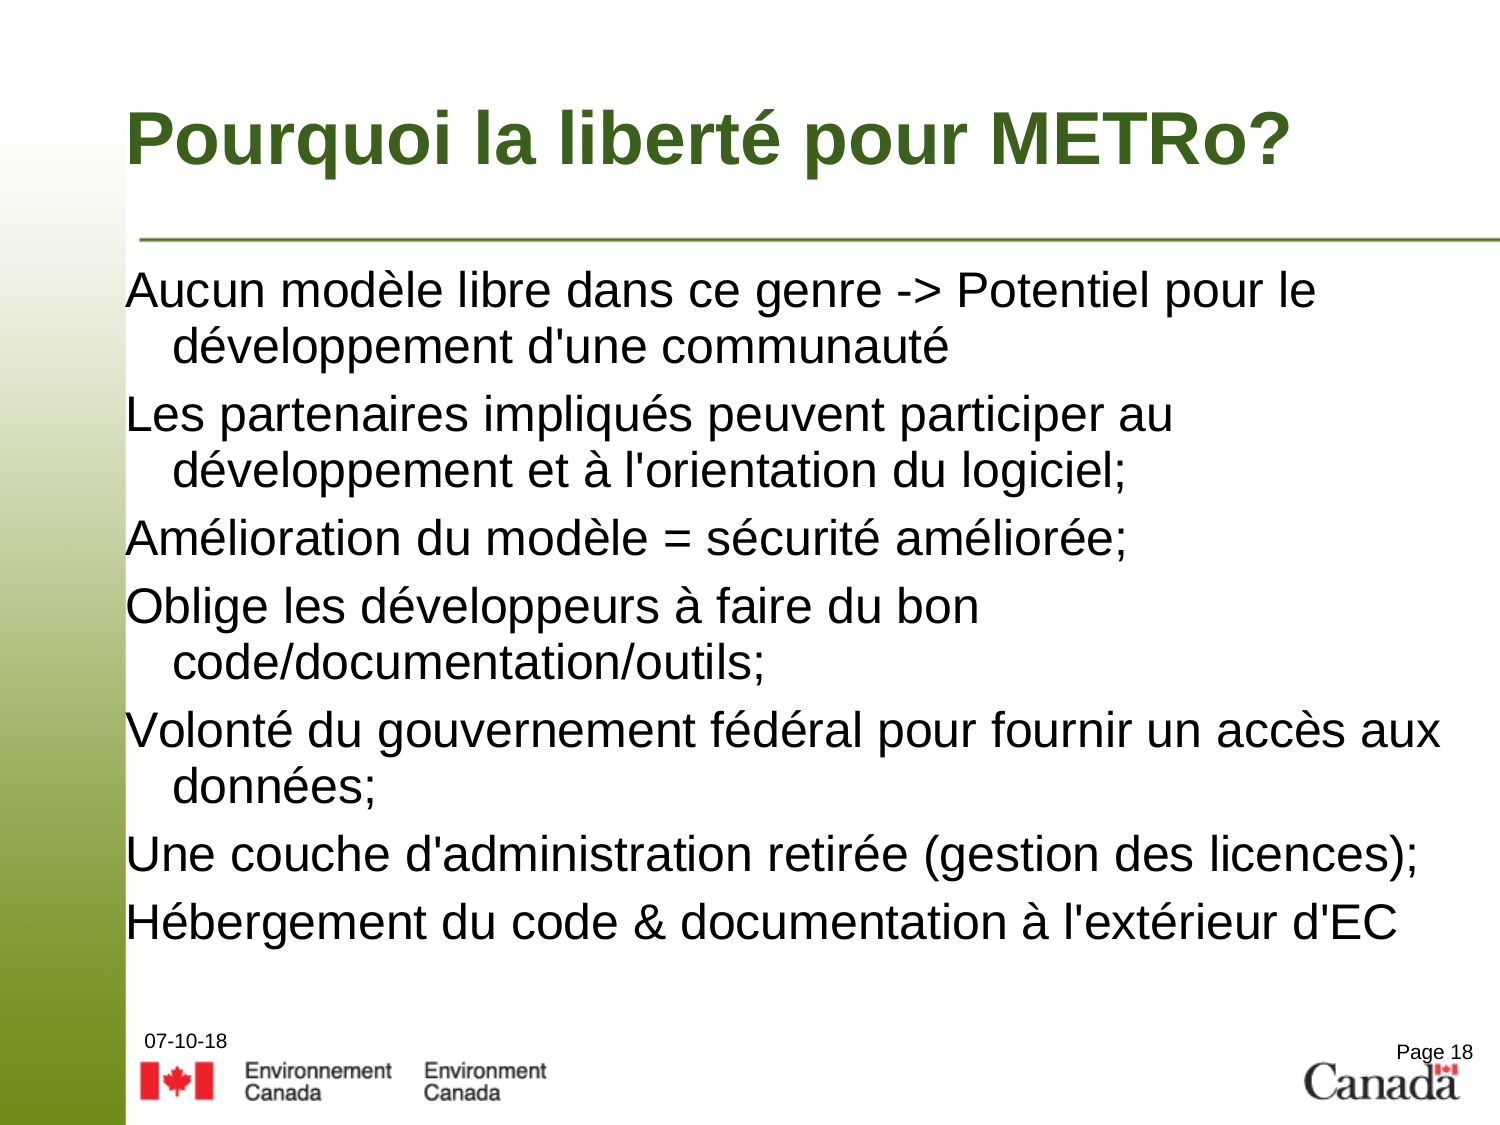

# Pourquoi la liberté pour METRo?
Aucun modèle libre dans ce genre -> Potentiel pour le développement d'une communauté
Les partenaires impliqués peuvent participer au développement et à l'orientation du logiciel;
Amélioration du modèle = sécurité améliorée;
Oblige les développeurs à faire du bon code/documentation/outils;
Volonté du gouvernement fédéral pour fournir un accès aux données;
Une couche d'administration retirée (gestion des licences);
Hébergement du code & documentation à l'extérieur d'EC